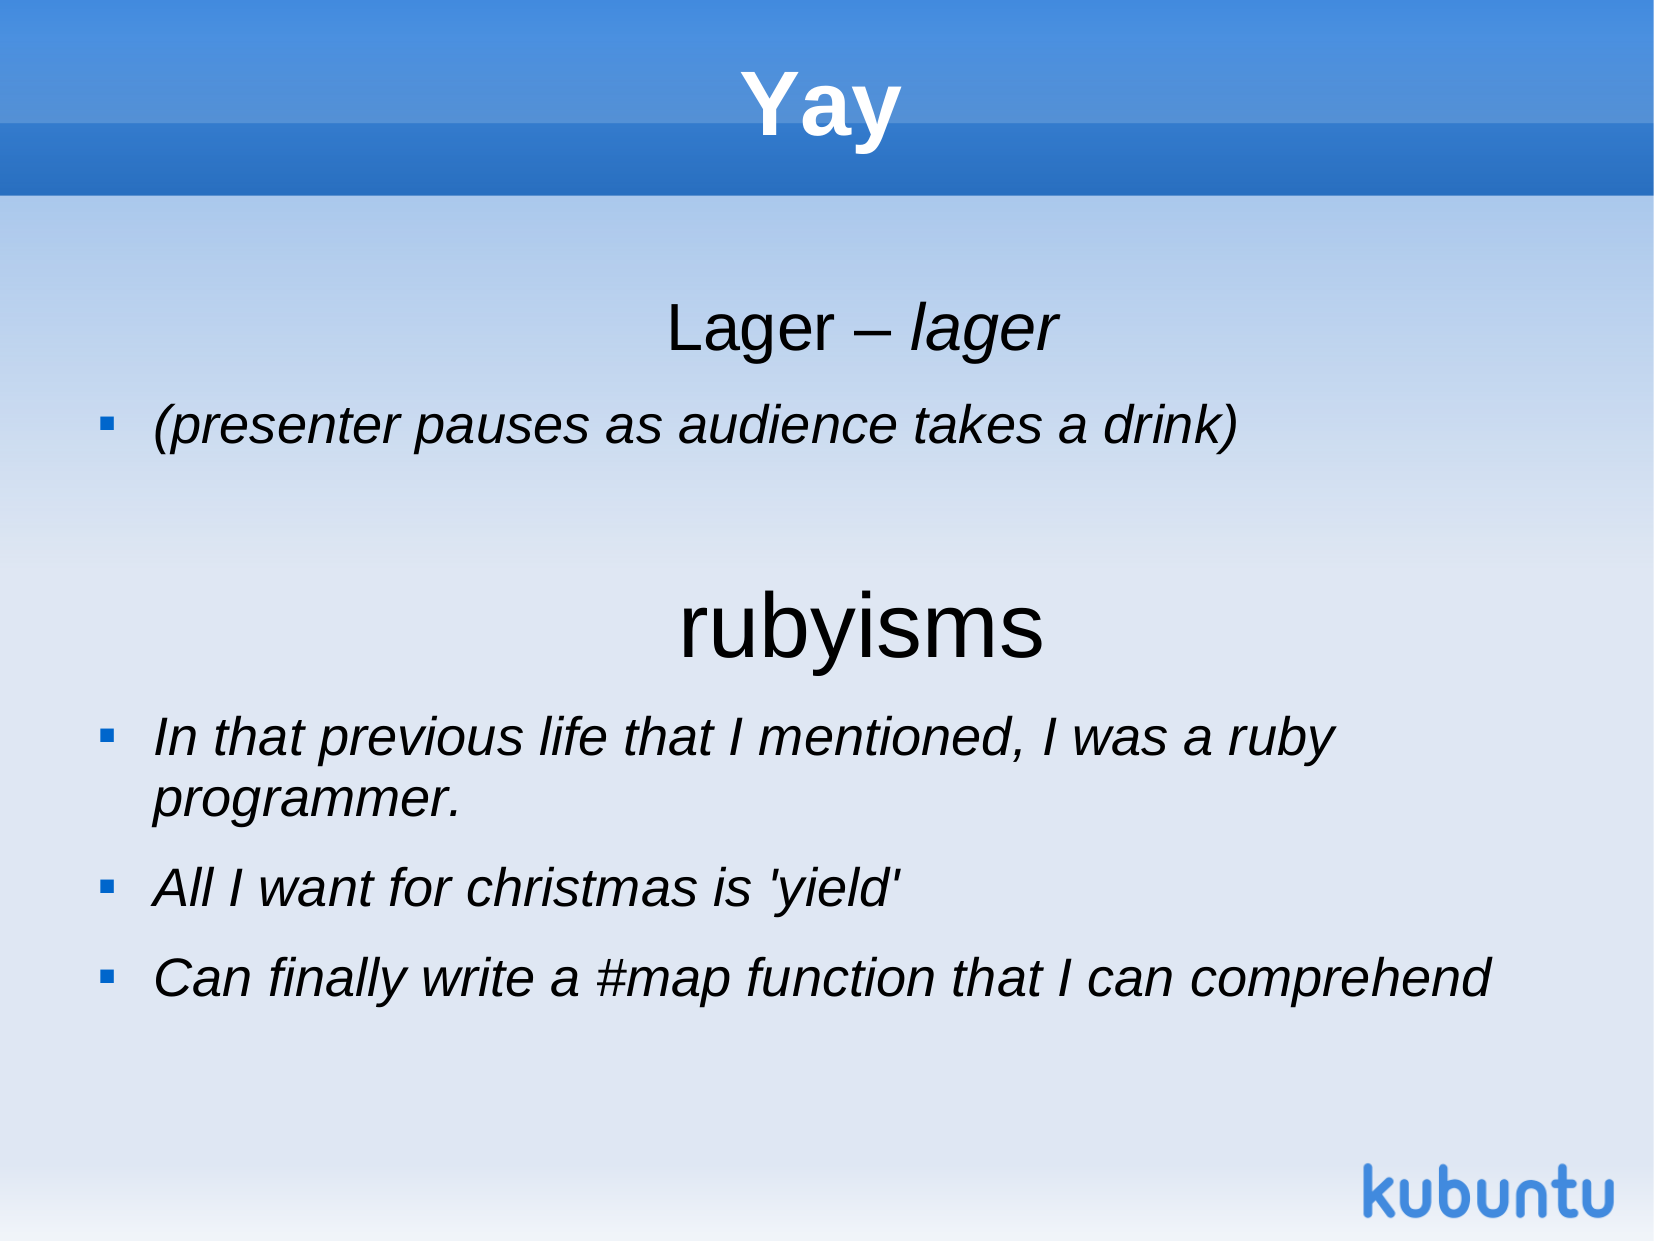

# Yay
Lager – lager
(presenter pauses as audience takes a drink)
rubyisms
In that previous life that I mentioned, I was a ruby programmer.
All I want for christmas is 'yield'
Can finally write a #map function that I can comprehend